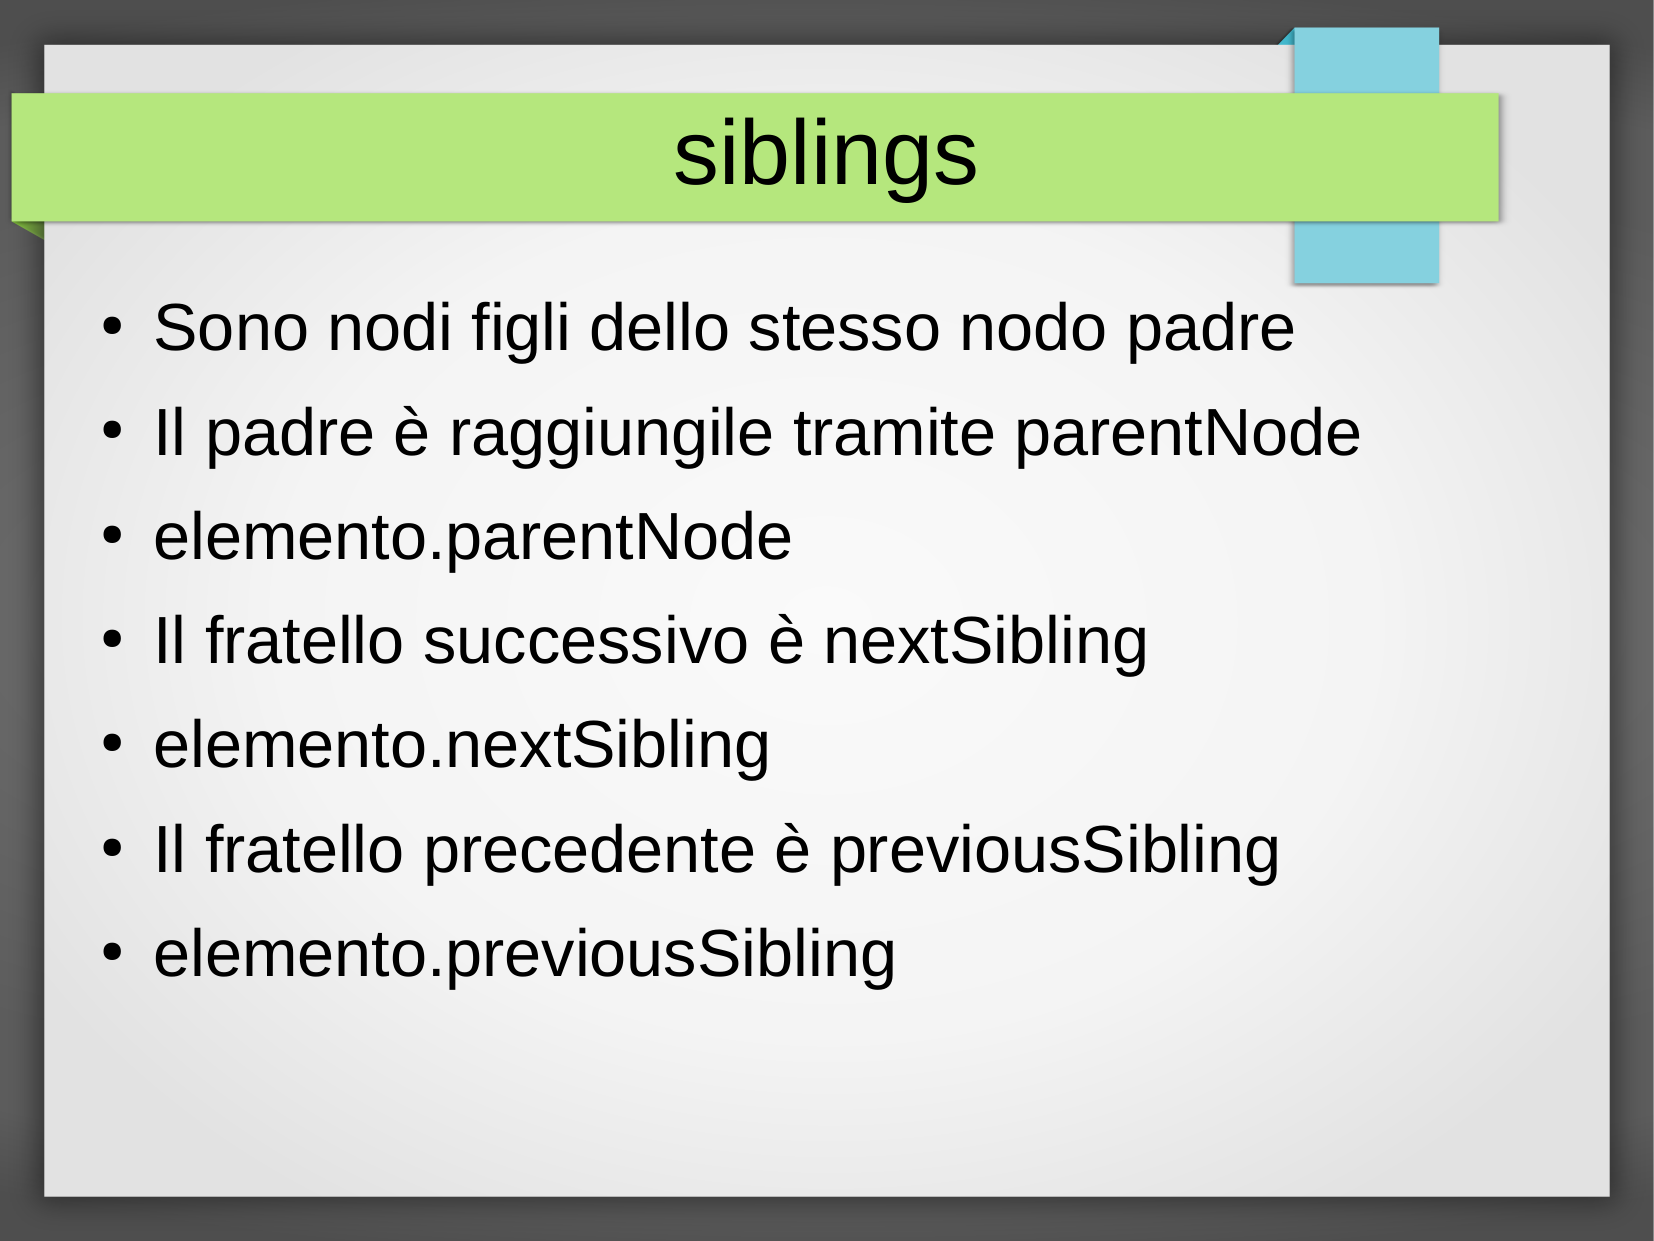

# siblings
Sono nodi figli dello stesso nodo padre
Il padre è raggiungile tramite parentNode
elemento.parentNode
Il fratello successivo è nextSibling
elemento.nextSibling
Il fratello precedente è previousSibling
elemento.previousSibling